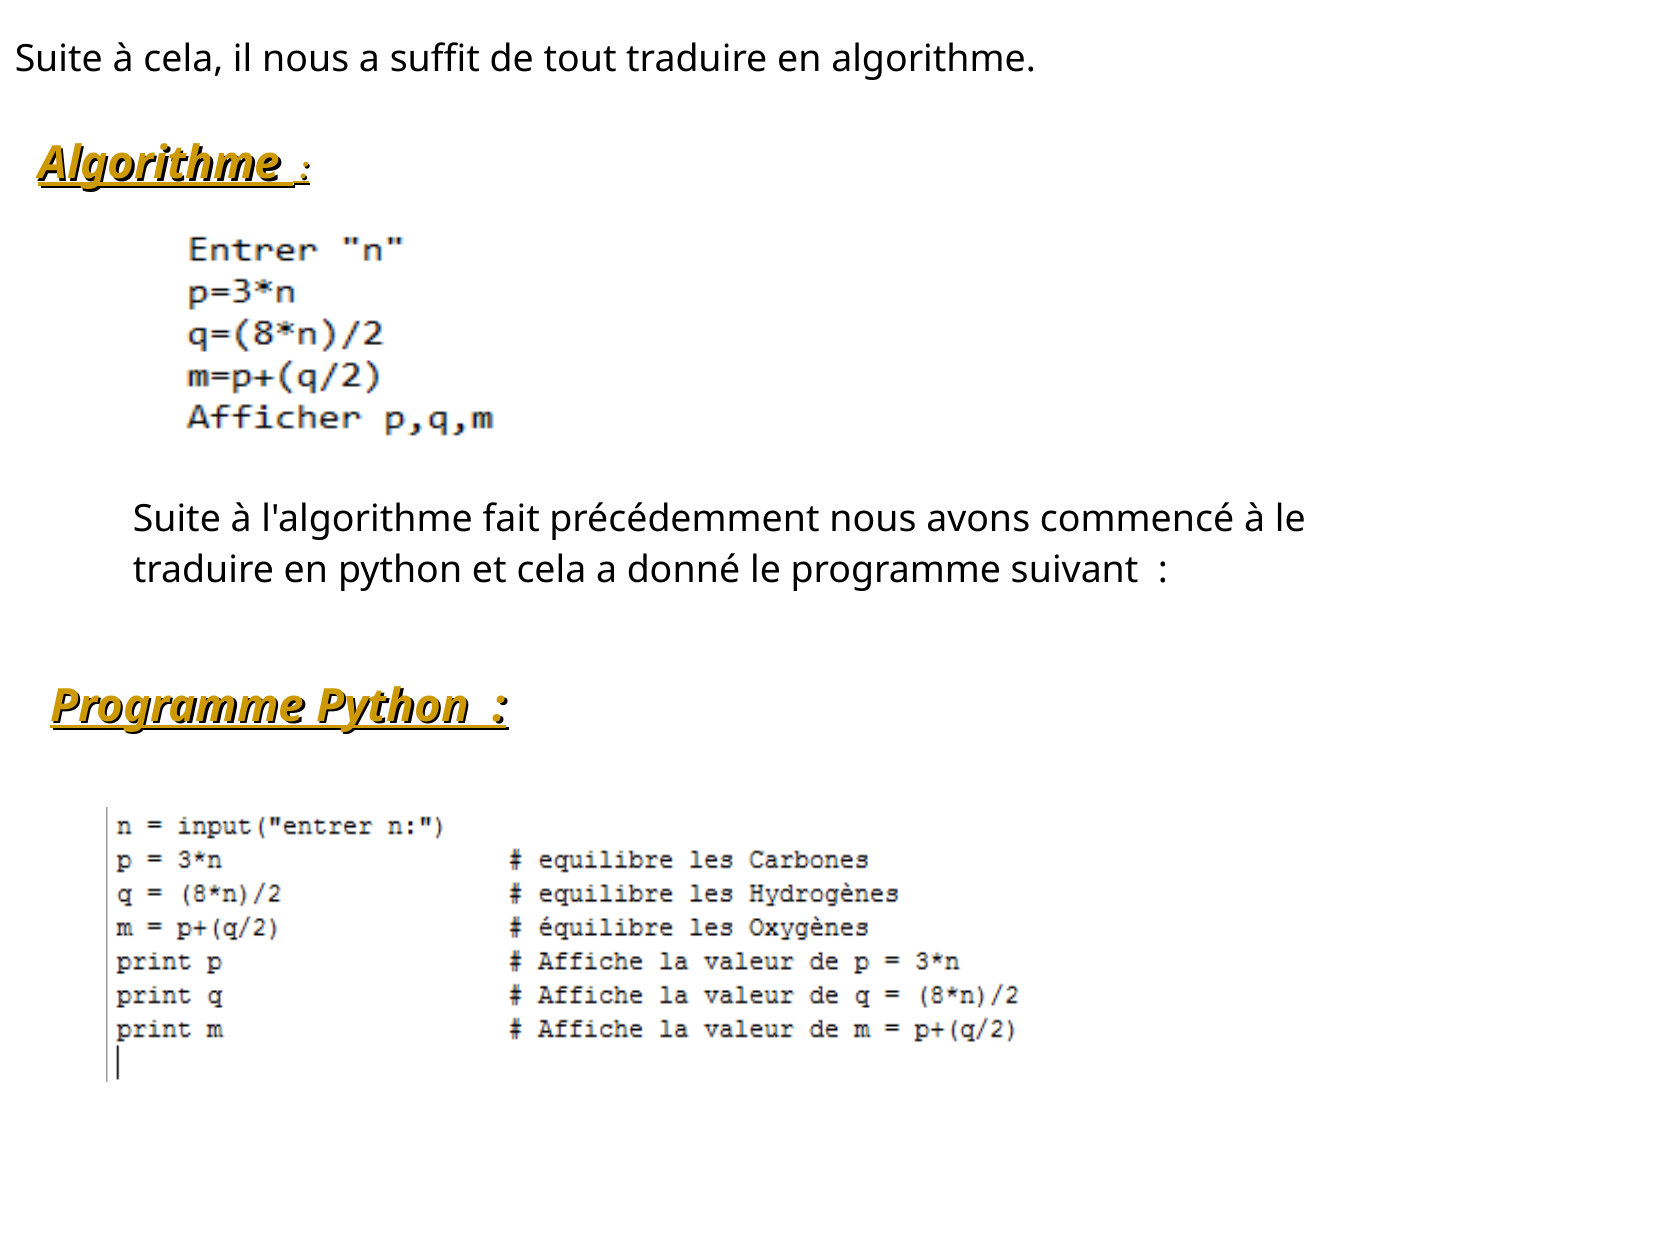

Suite à cela, il nous a suffit de tout traduire en algorithme.
Algorithme  :
Suite à l'algorithme fait précédemment nous avons commencé à le traduire en python et cela a donné le programme suivant  :
Programme Python  :